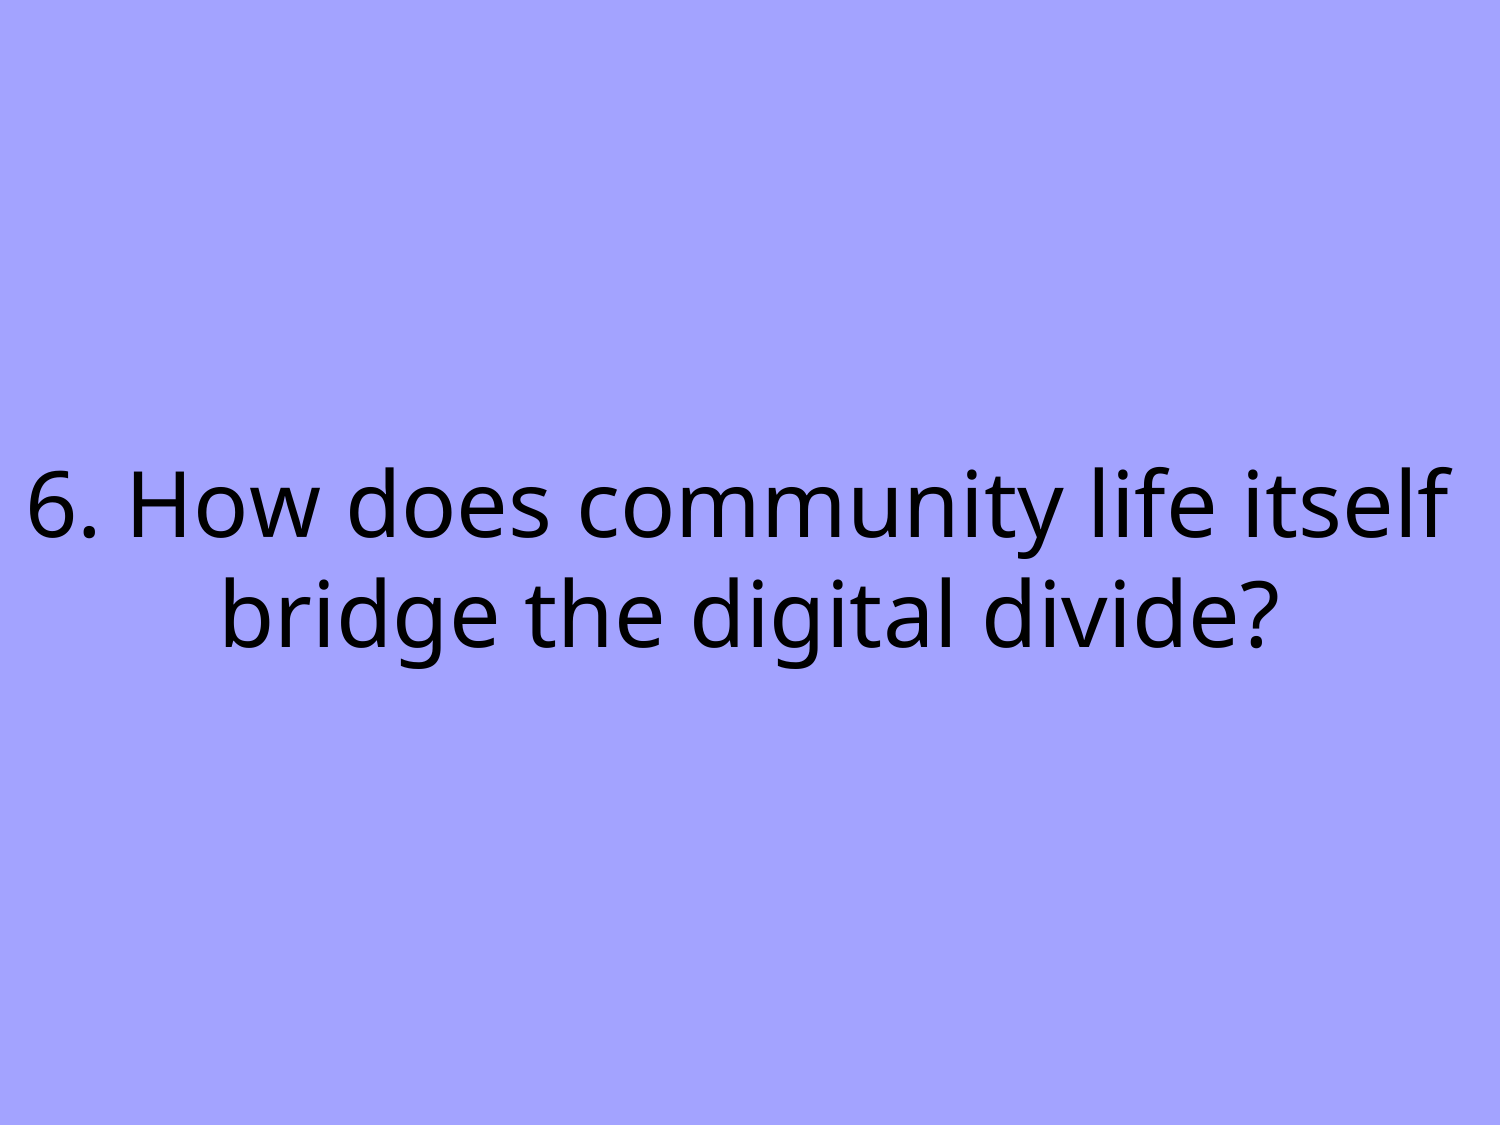

# 6. How does community life itself bridge the digital divide?